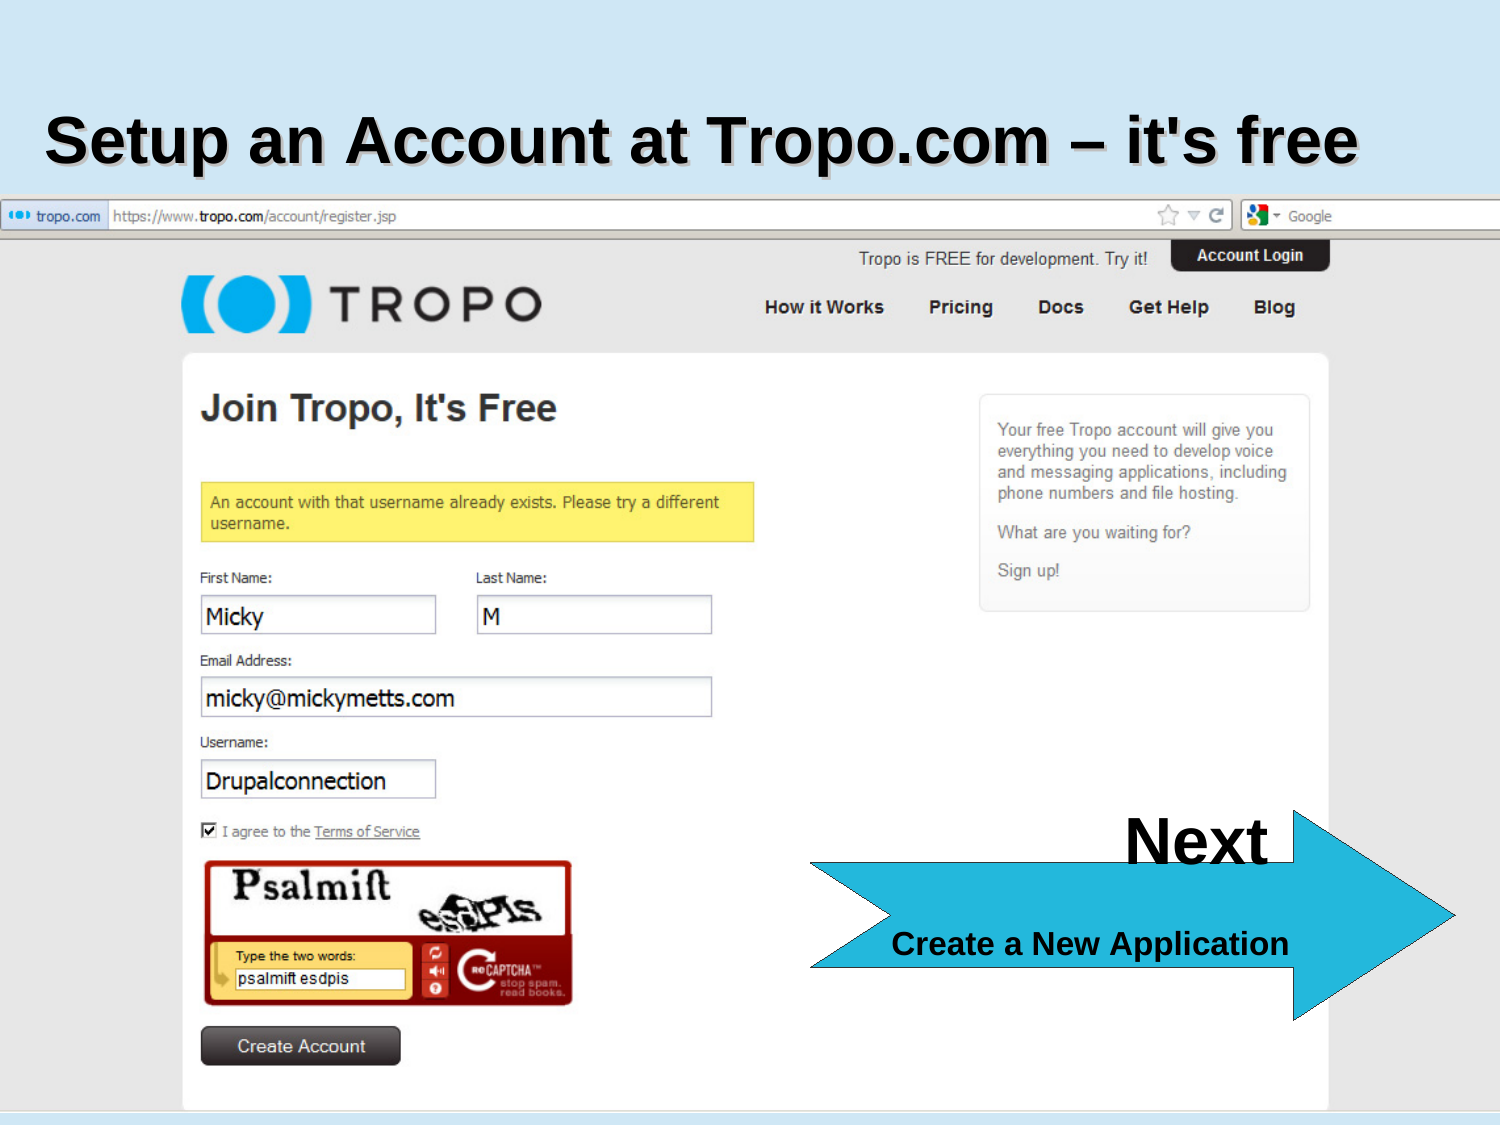

Setup an Account at Tropo.com – it's free
Next
Create a New Application